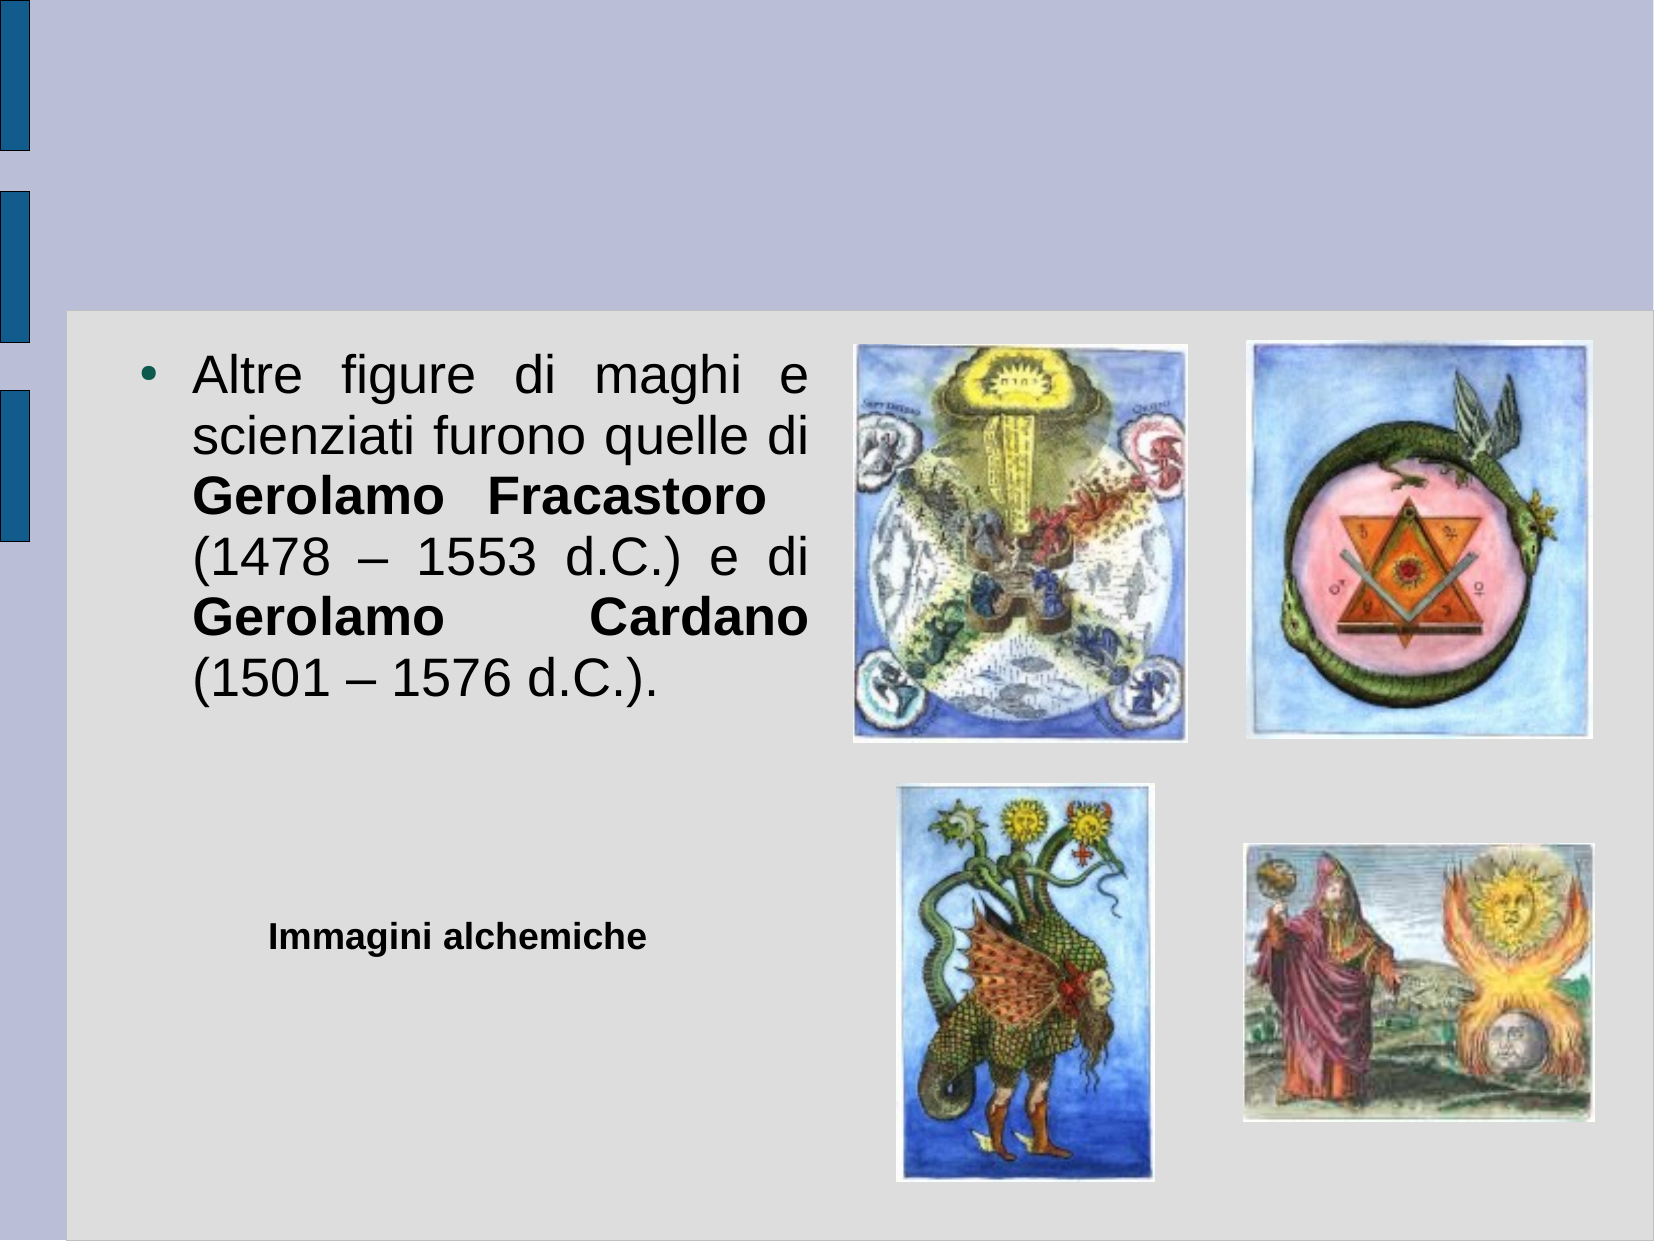

#
Altre figure di maghi e scienziati furono quelle di Gerolamo Fracastoro (1478 – 1553 d.C.) e di Gerolamo Cardano (1501 – 1576 d.C.).
Immagini alchemiche